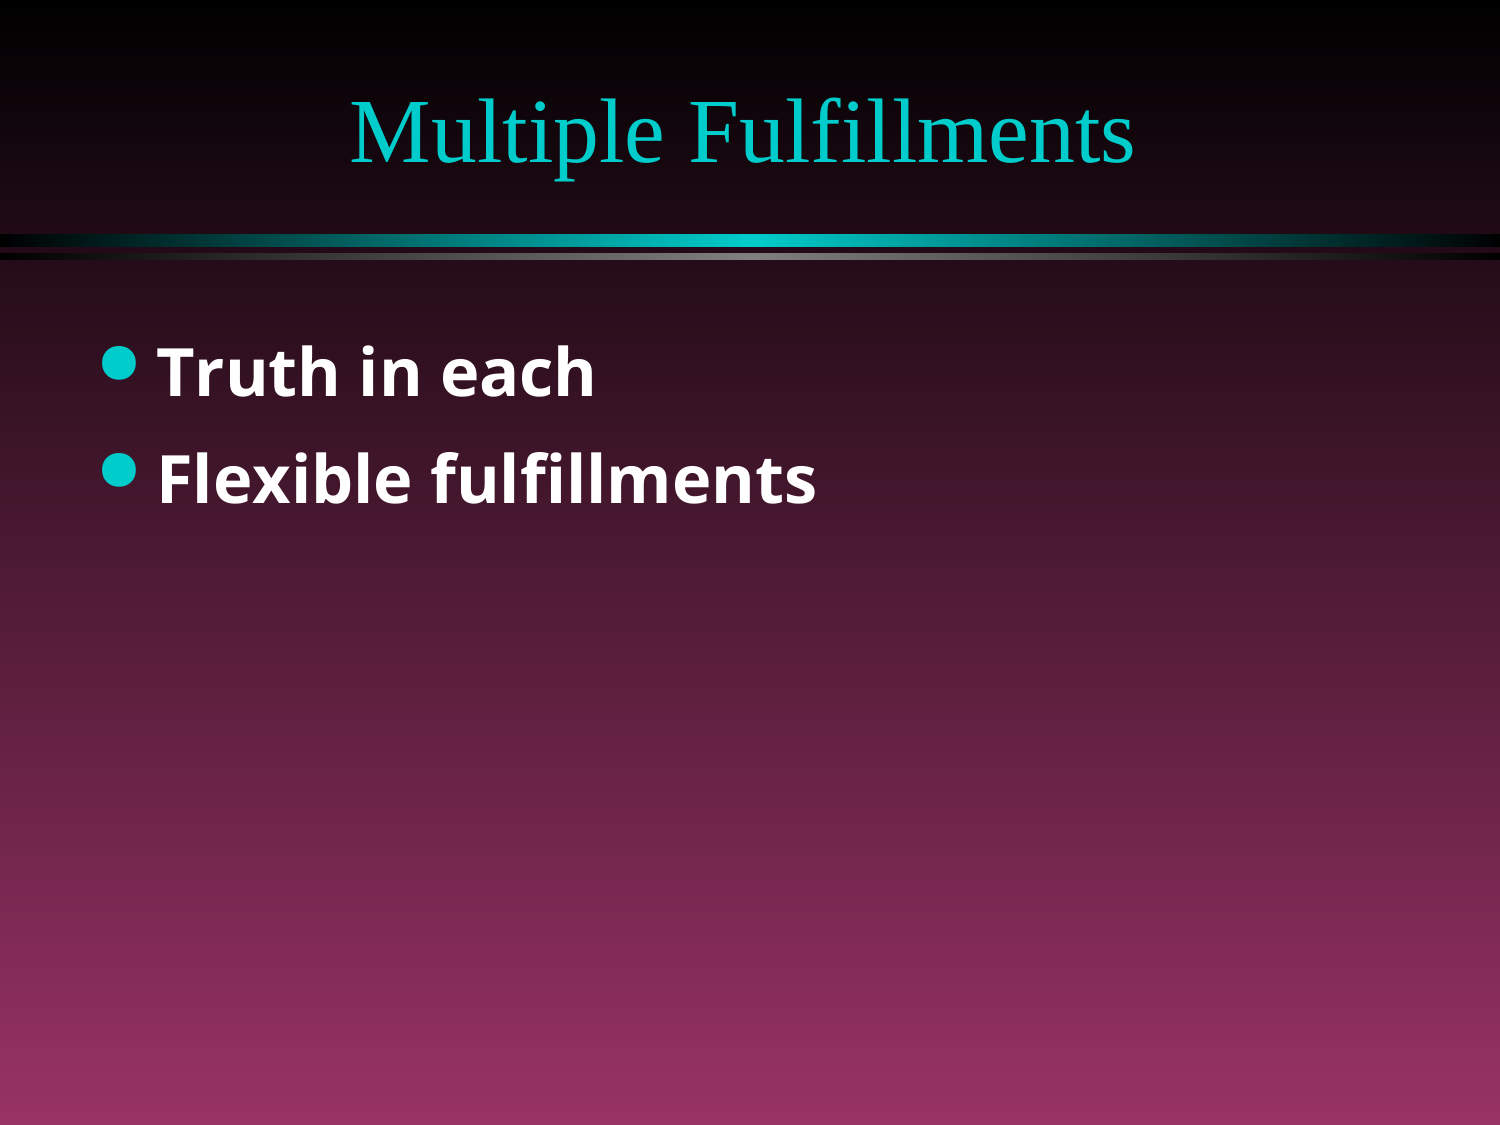

# Multiple Fulfillments
Truth in each
Flexible fulfillments